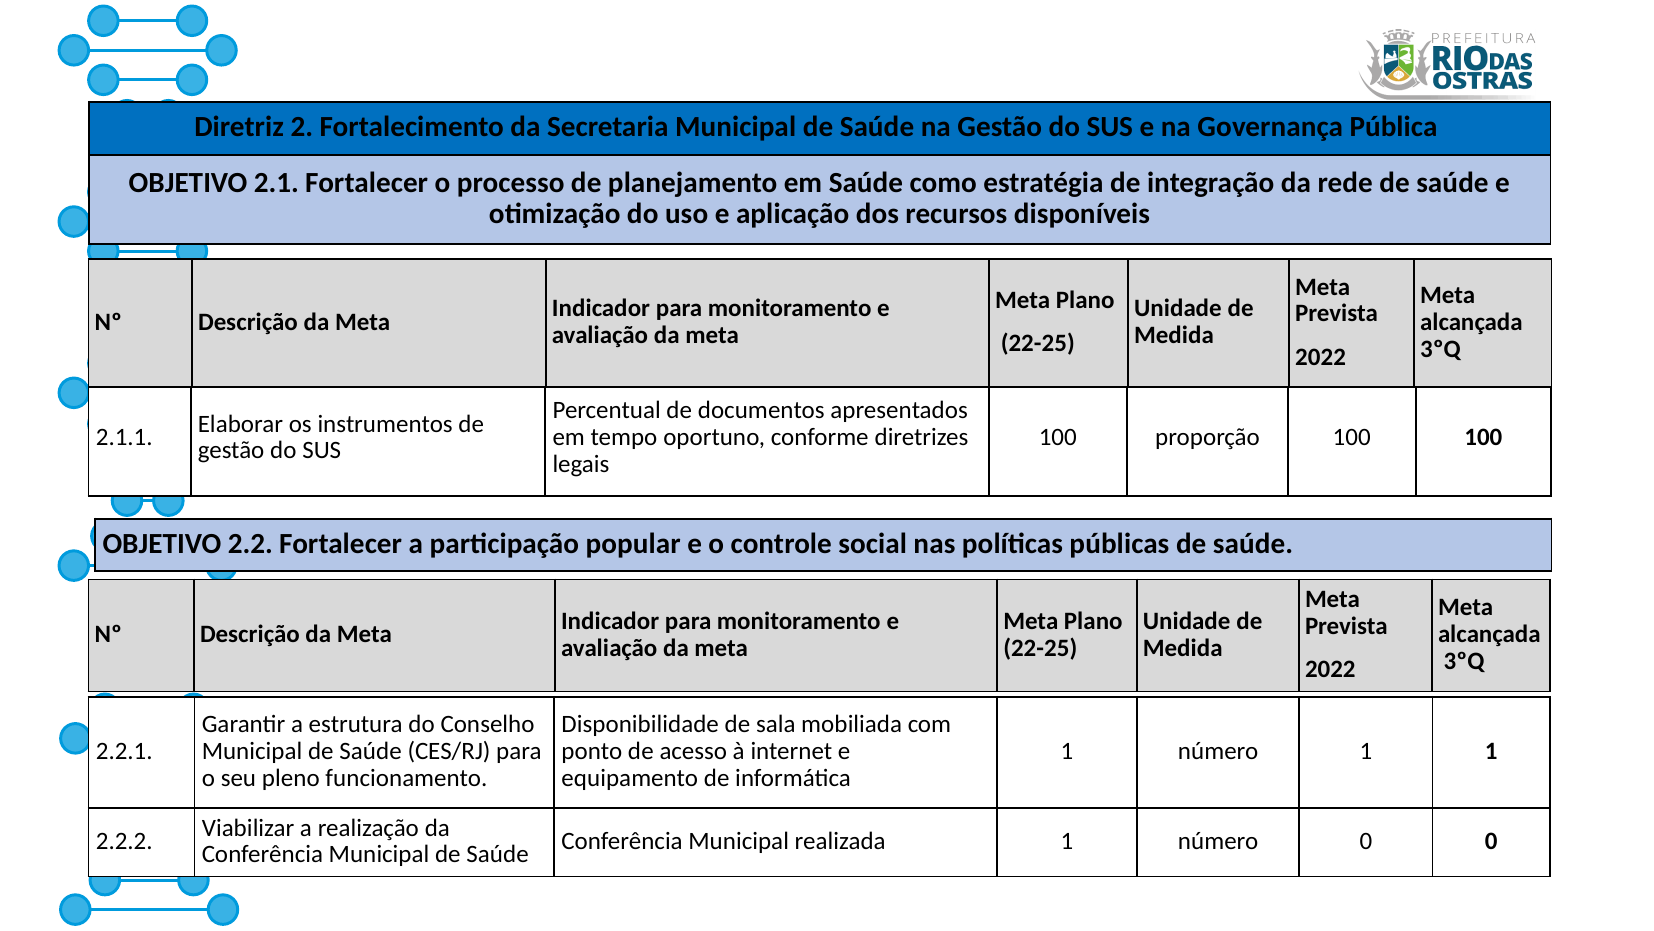

| Diretriz 2. Fortalecimento da Secretaria Municipal de Saúde na Gestão do SUS e na Governança Pública |
| --- |
| OBJETIVO 2.1. Fortalecer o processo de planejamento em Saúde como estratégia de integração da rede de saúde e otimização do uso e aplicação dos recursos disponíveis |
| Nº | Descrição da Meta | Indicador para monitoramento e avaliação da meta | Meta Plano (22-25) | Unidade de Medida | Meta Prevista 2022 | Meta alcançada 3ºQ |
| --- | --- | --- | --- | --- | --- | --- |
| 2.1.1. | Elaborar os instrumentos de gestão do SUS | Percentual de documentos apresentados em tempo oportuno, conforme diretrizes legais | 100 | proporção | 100 | 100 |
| --- | --- | --- | --- | --- | --- | --- |
| OBJETIVO 2.2. Fortalecer a participação popular e o controle social nas políticas públicas de saúde. |
| --- |
| Nº | Descrição da Meta | Indicador para monitoramento e avaliação da meta | Meta Plano (22-25) | Unidade de Medida | Meta Prevista 2022 | Meta alcançada 3ºQ |
| --- | --- | --- | --- | --- | --- | --- |
| 2.2.1. | Garantir a estrutura do Conselho Municipal de Saúde (CES/RJ) para o seu pleno funcionamento. | Disponibilidade de sala mobiliada com ponto de acesso à internet e equipamento de informática | 1 | número | 1 | 1 |
| --- | --- | --- | --- | --- | --- | --- |
| 2.2.2. | Viabilizar a realização da Conferência Municipal de Saúde | Conferência Municipal realizada | 1 | número | 0 | 0 |